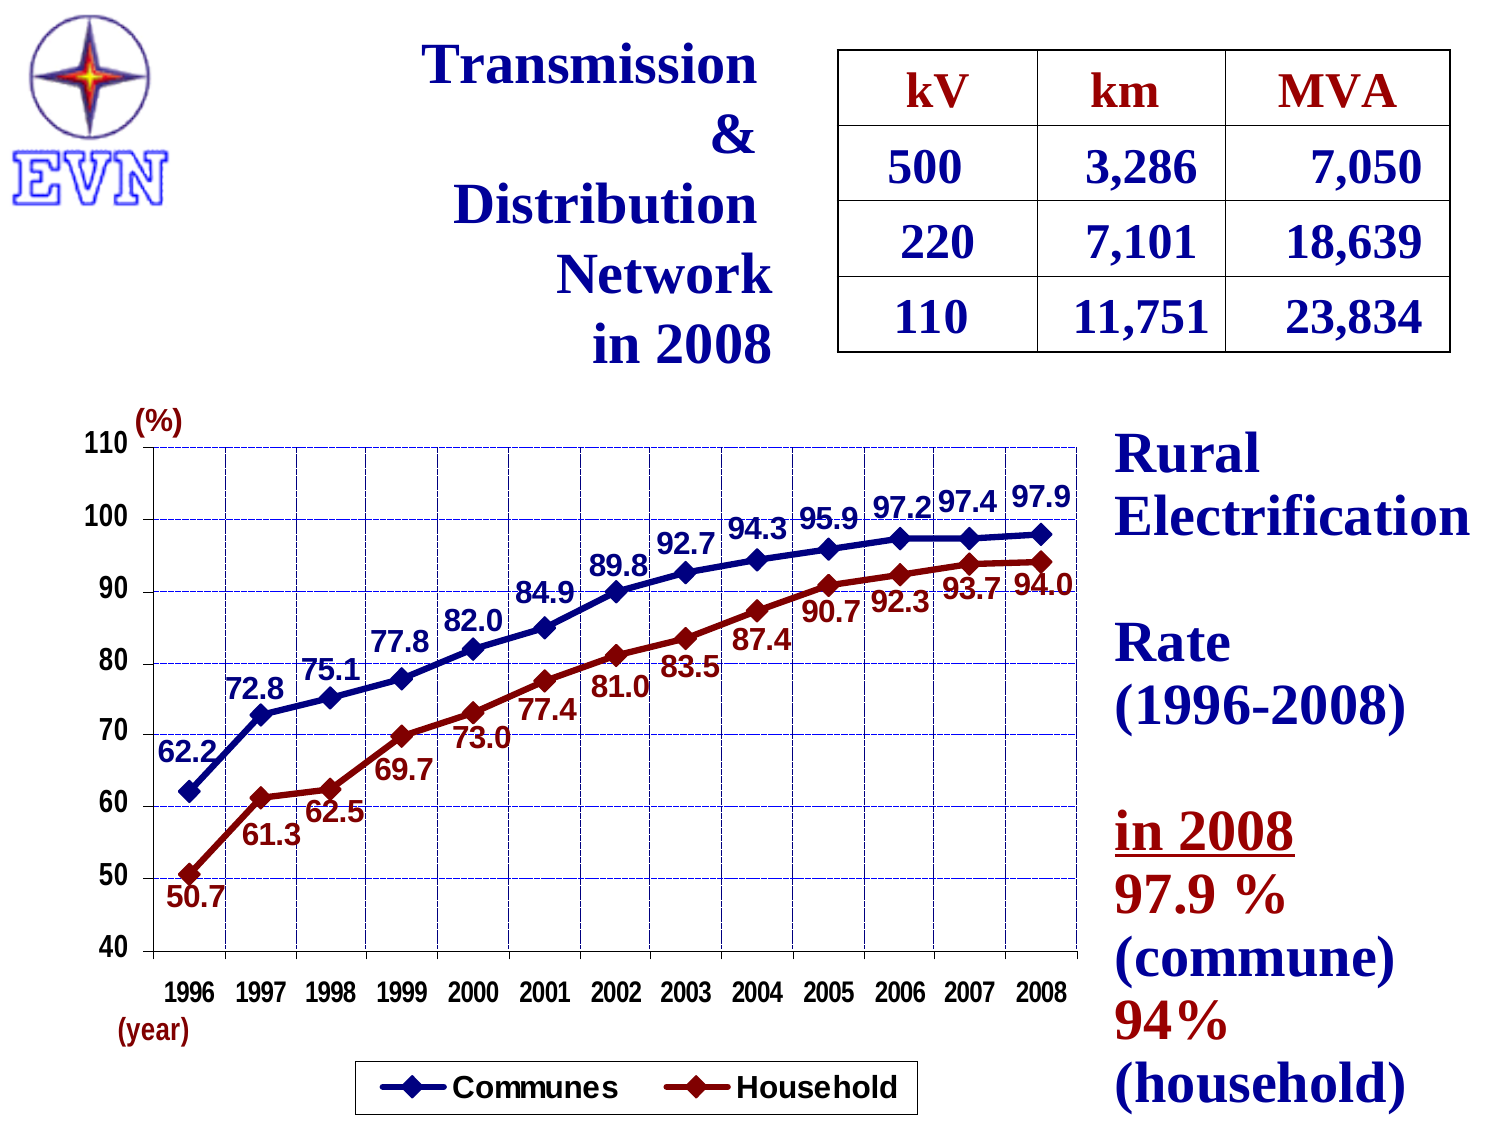

# Transmission & Distribution Network in 2008
| kV | km | MVA |
| --- | --- | --- |
| 500 | 3,286 | 7,050 |
| 220 | 7,101 | 18,639 |
| 110 | 11,751 | 23,834 |
Rural
Electrification
Rate
(1996-2008)
in 2008
97.9 %
(commune)
94%
(household)